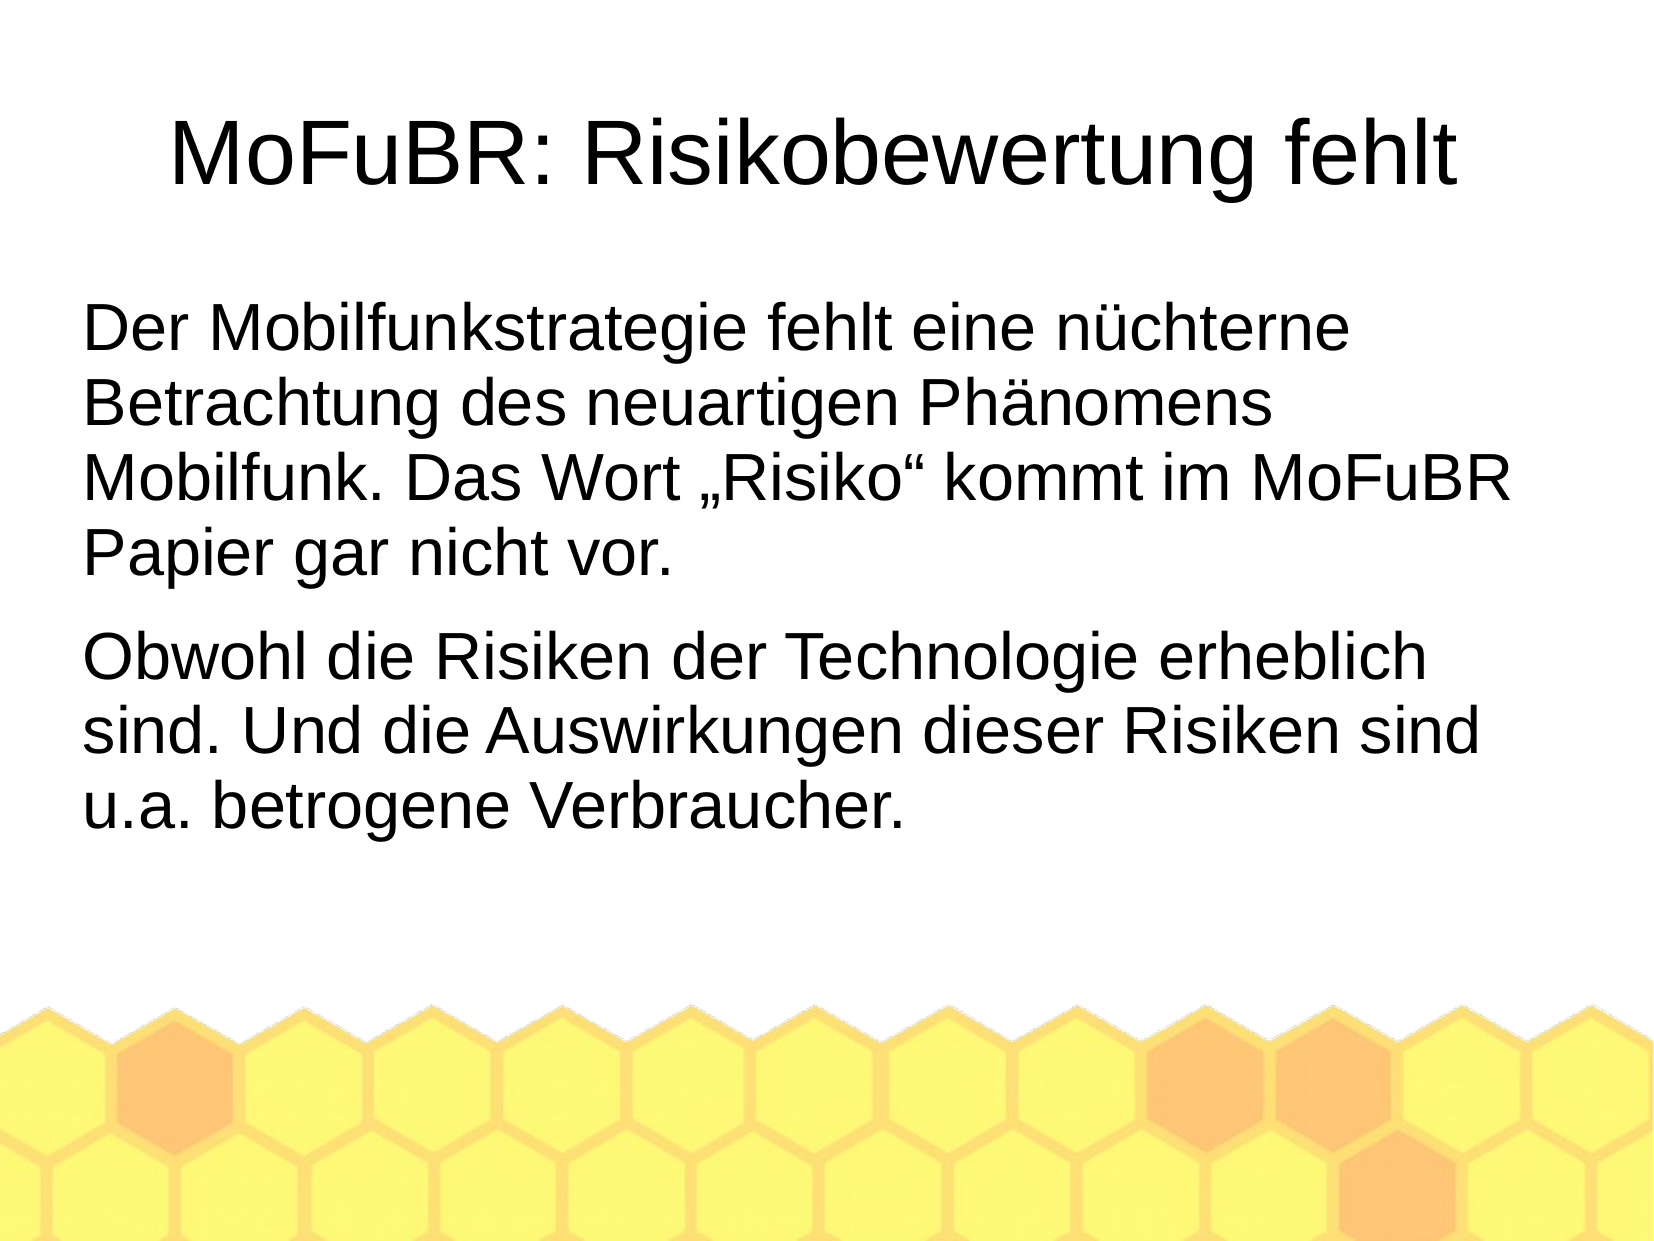

# MoFuBR: Risikobewertung fehlt
Der Mobilfunkstrategie fehlt eine nüchterne Betrachtung des neuartigen Phänomens Mobilfunk. Das Wort „Risiko“ kommt im MoFuBR Papier gar nicht vor.
Obwohl die Risiken der Technologie erheblich sind. Und die Auswirkungen dieser Risiken sind u.a. betrogene Verbraucher.